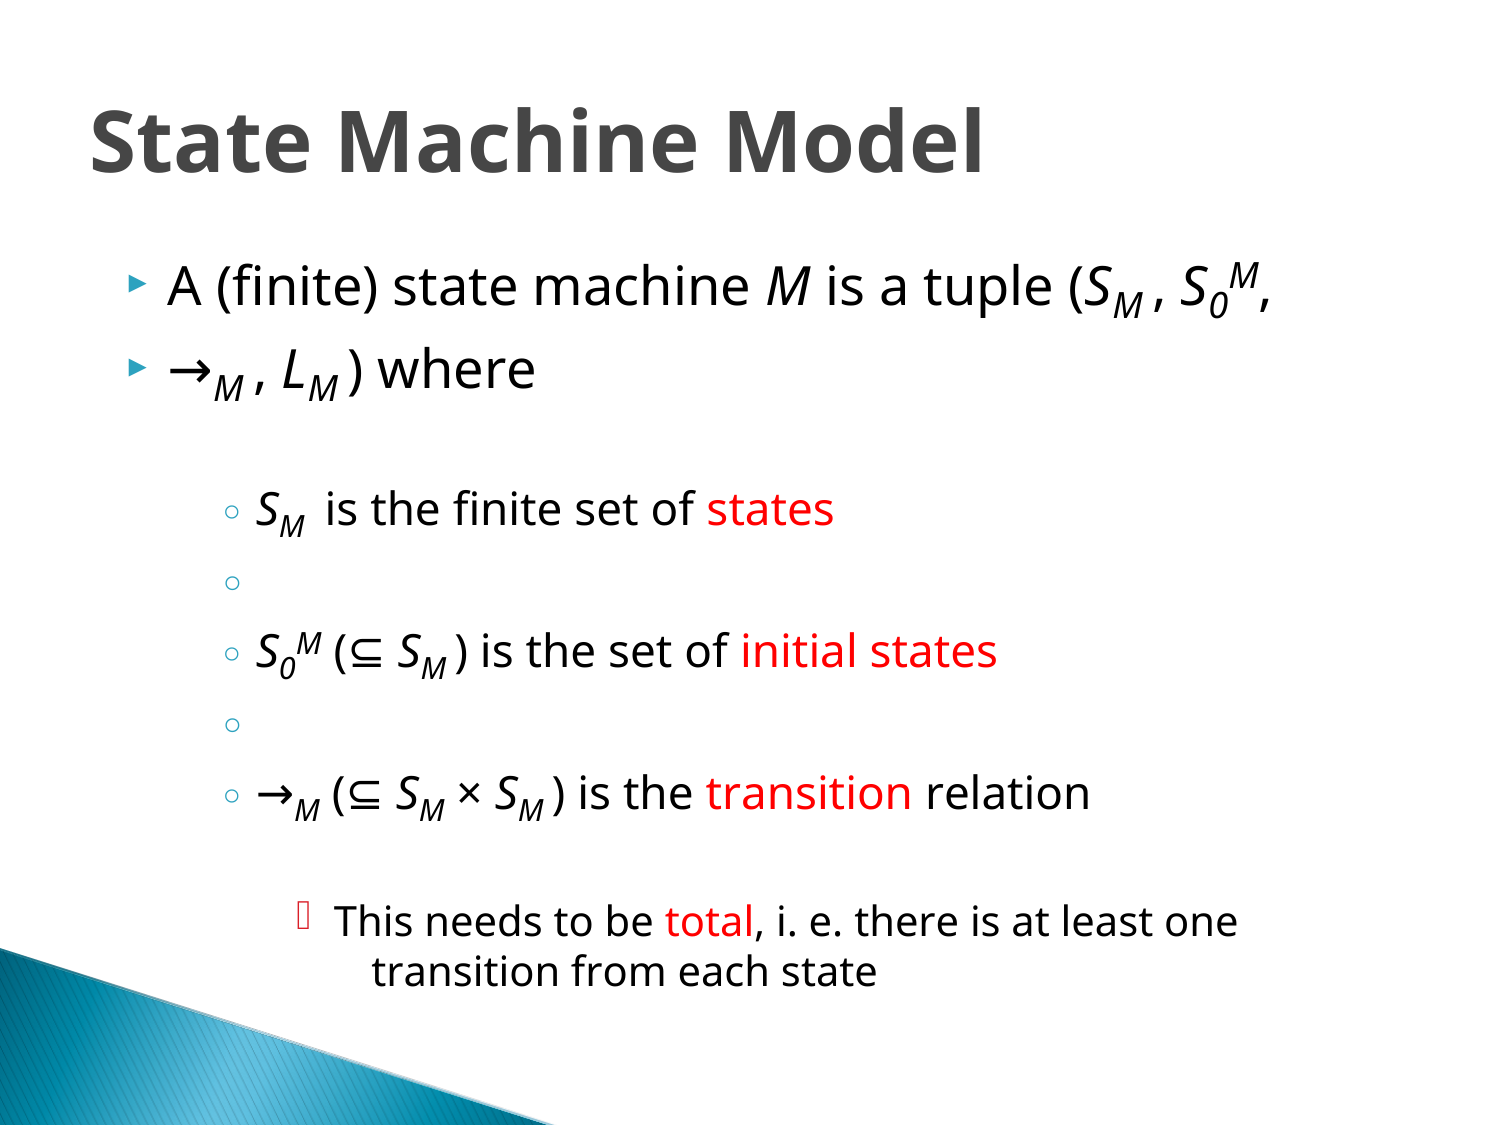

# State Machine Model
A (finite) state machine M is a tuple (SM , S0M,
→M , LM ) where
SM is the finite set of states
S0M (⊆ SM ) is the set of initial states
→M (⊆ SM × SM ) is the transition relation
This needs to be total, i. e. there is at least one transition from each state